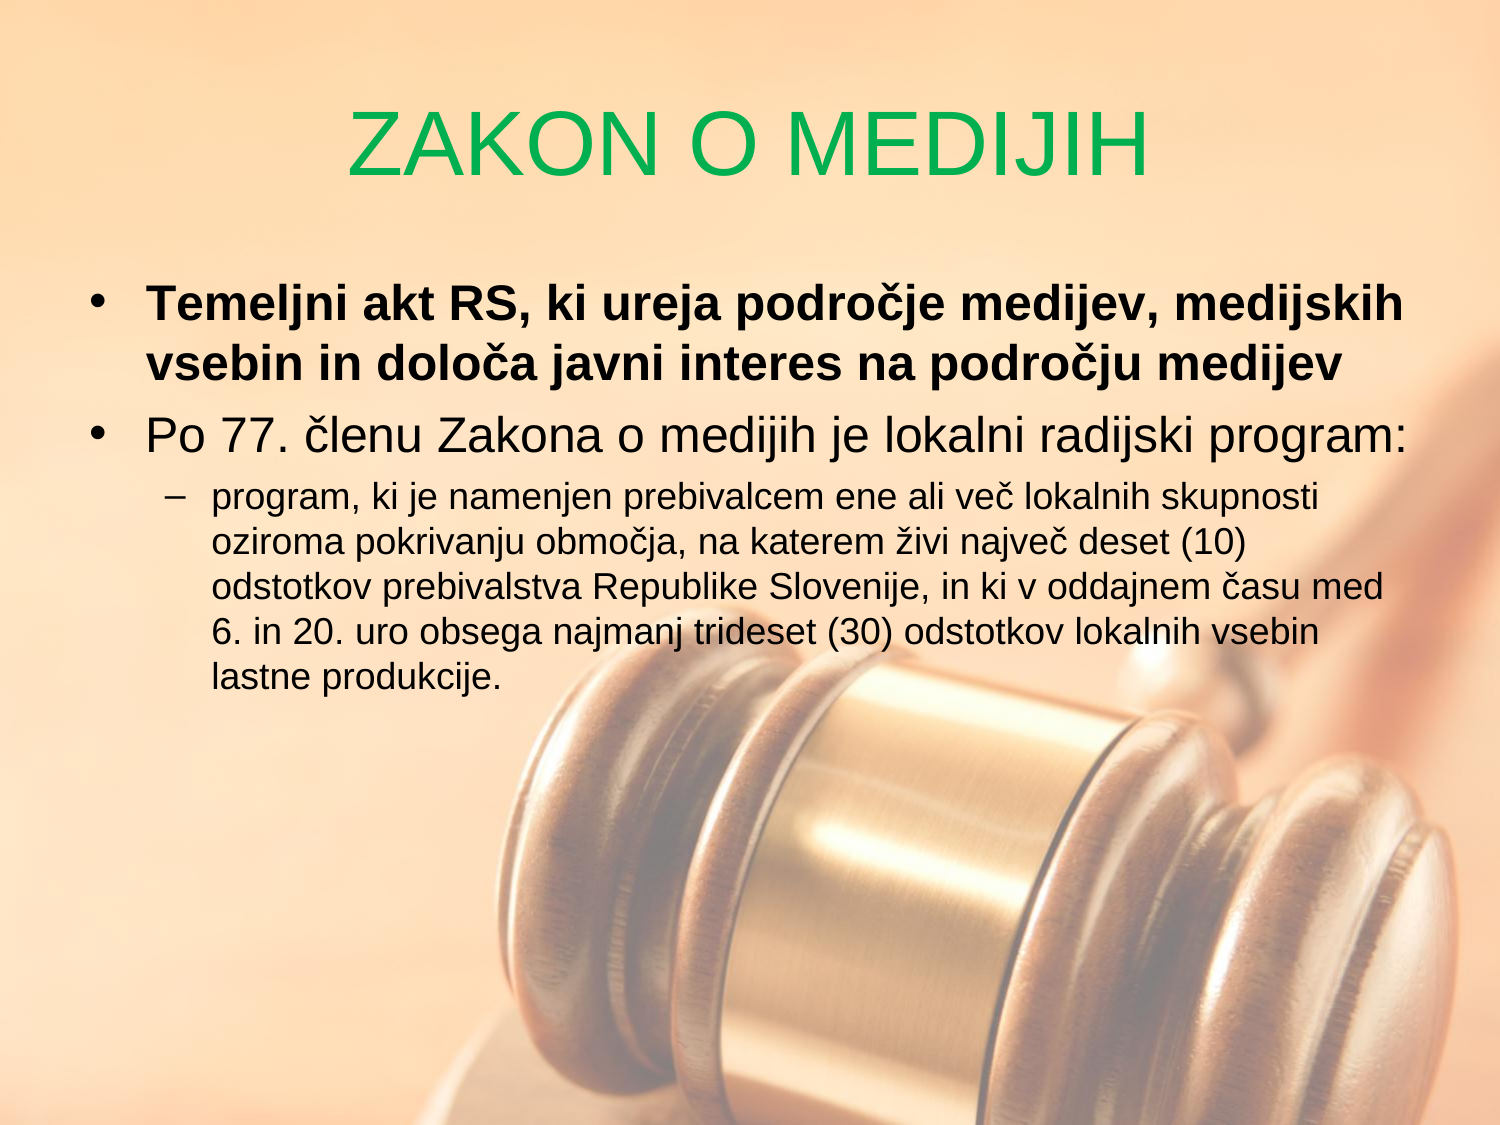

ZAKON O MEDIJIH
Temeljni akt RS, ki ureja področje medijev, medijskih vsebin in določa javni interes na področju medijev
Po 77. členu Zakona o medijih je lokalni radijski program:
program, ki je namenjen prebivalcem ene ali več lokalnih skupnosti oziroma pokrivanju območja, na katerem živi največ deset (10) odstotkov prebivalstva Republike Slovenije, in ki v oddajnem času med 6. in 20. uro obsega najmanj trideset (30) odstotkov lokalnih vsebin lastne produkcije.